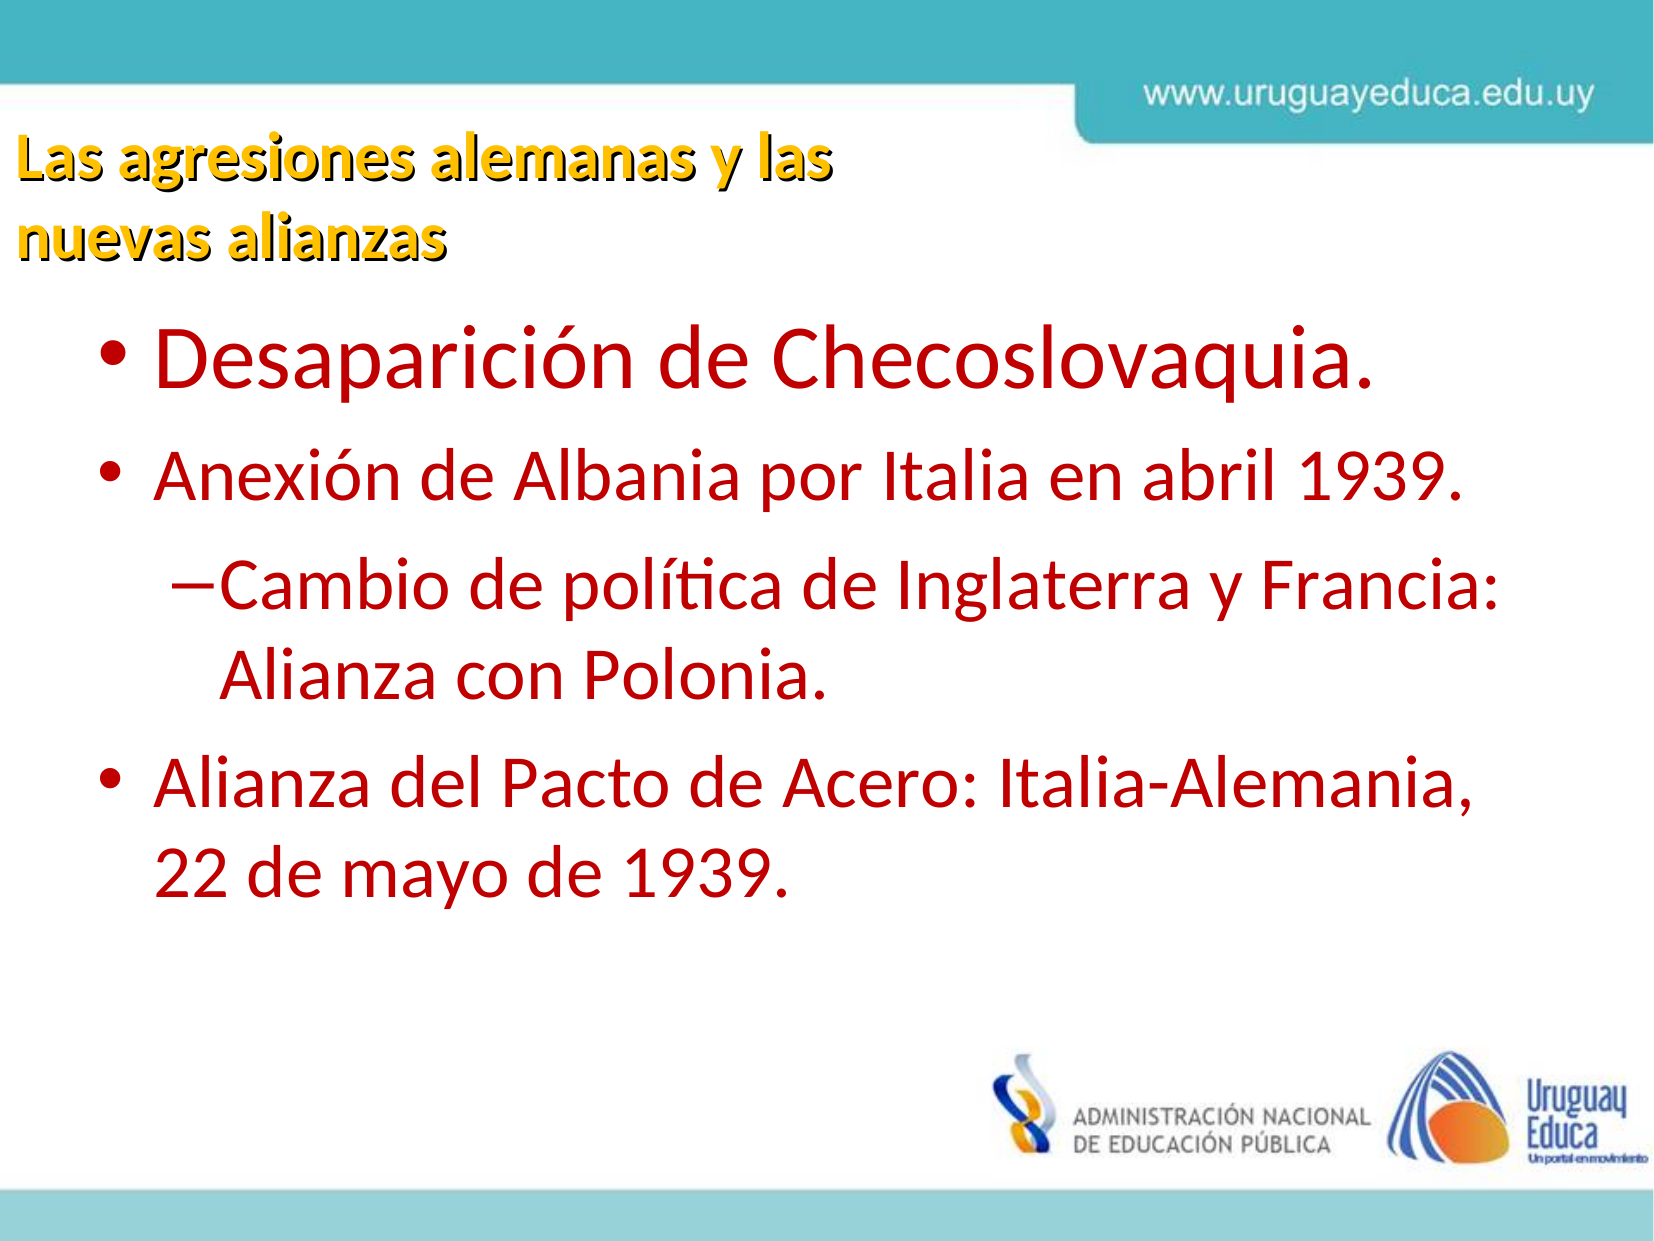

# Las agresiones alemanas y las nuevas alianzas
Desaparición de Checoslovaquia.
Anexión de Albania por Italia en abril 1939.
Cambio de política de Inglaterra y Francia: Alianza con Polonia.
Alianza del Pacto de Acero: Italia-Alemania, 22 de mayo de 1939.